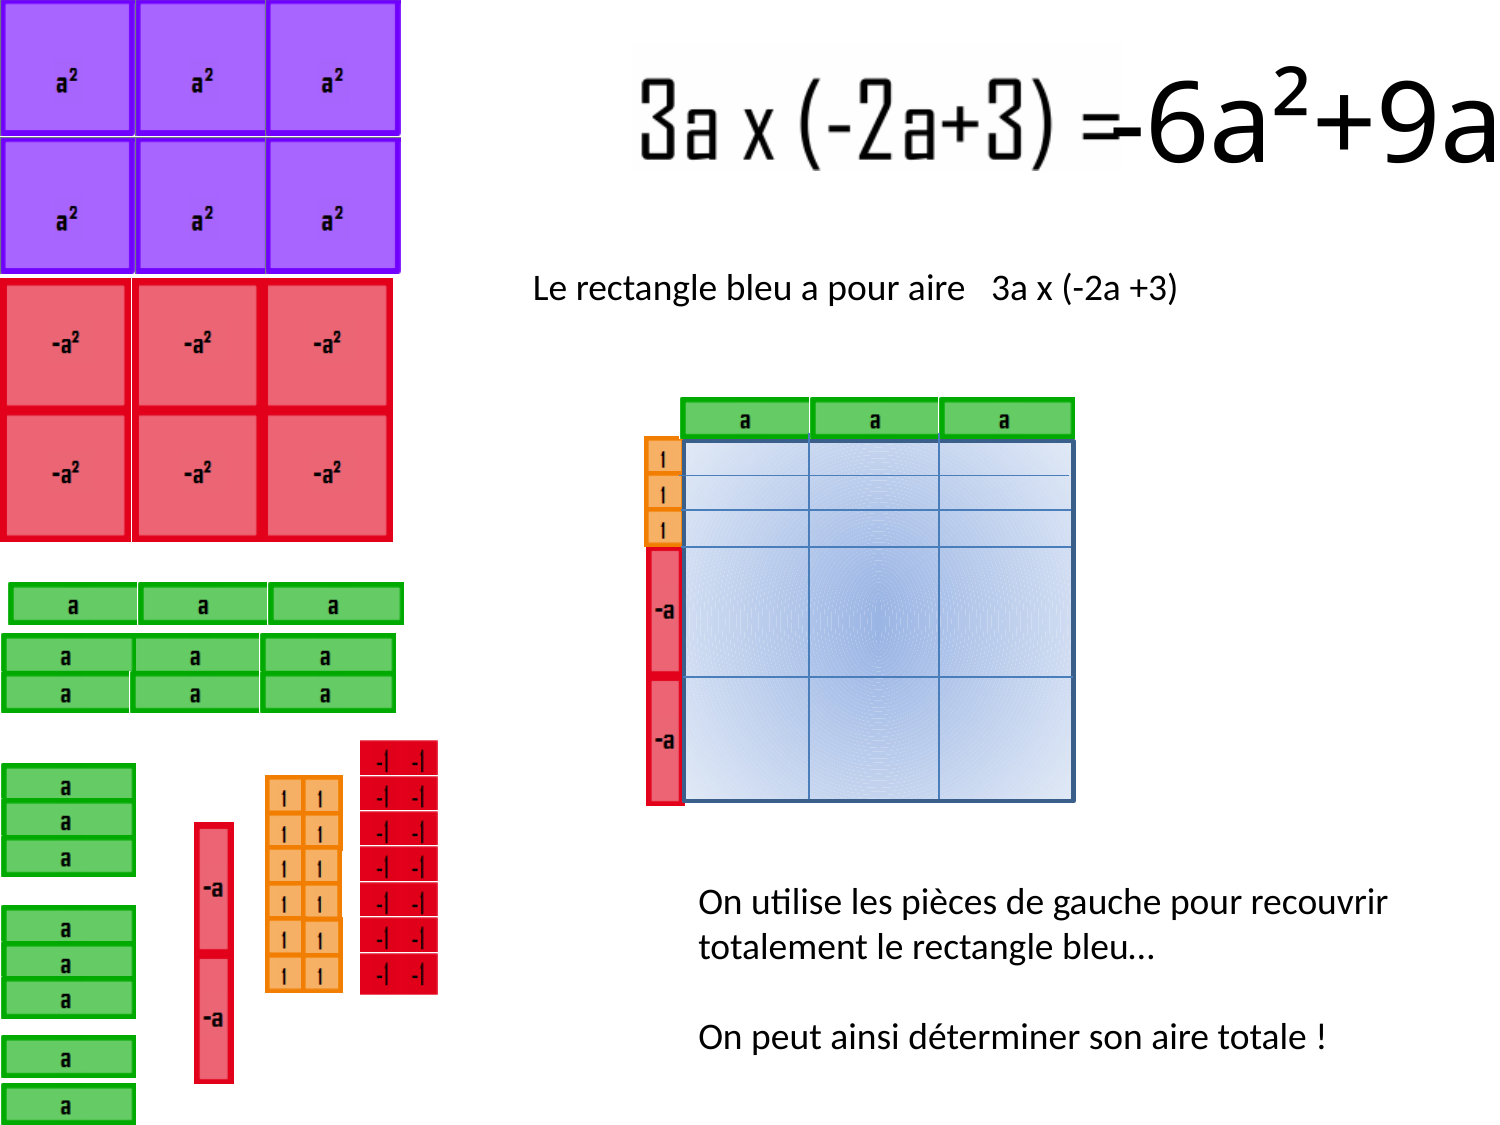

-6a²+9a
Le rectangle bleu a pour aire 3a x (-2a +3)
On utilise les pièces de gauche pour recouvrir
totalement le rectangle bleu…
On peut ainsi déterminer son aire totale !